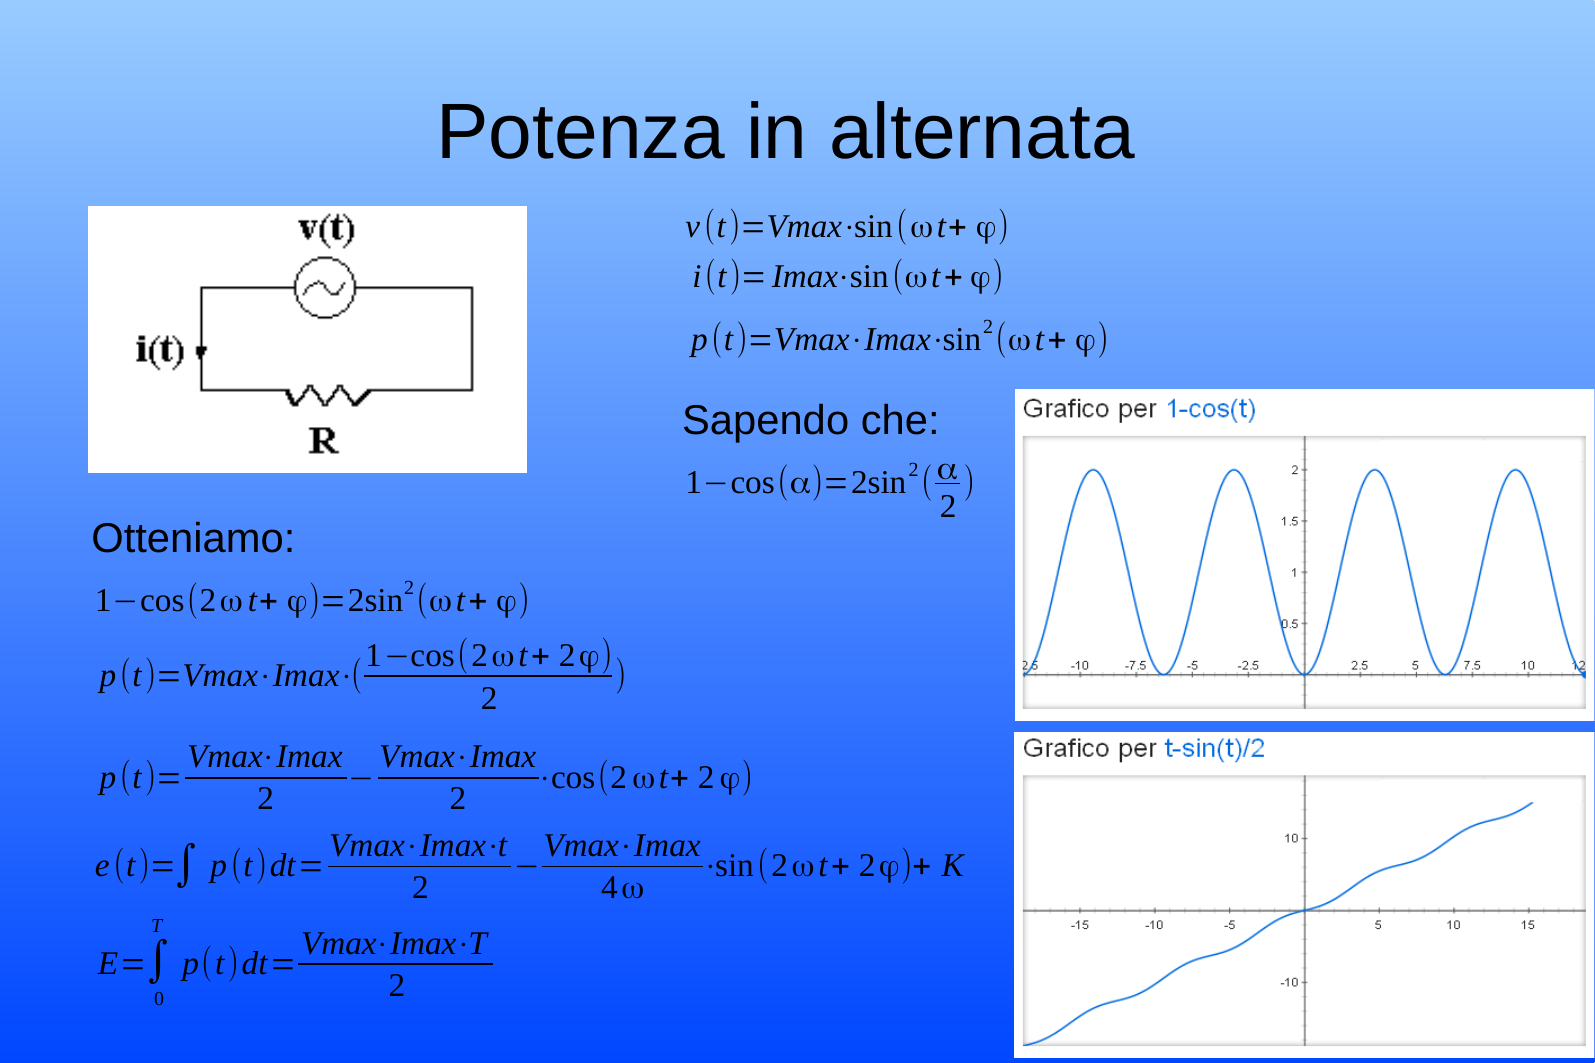

# Potenza in alternata
Sapendo che:
Otteniamo: